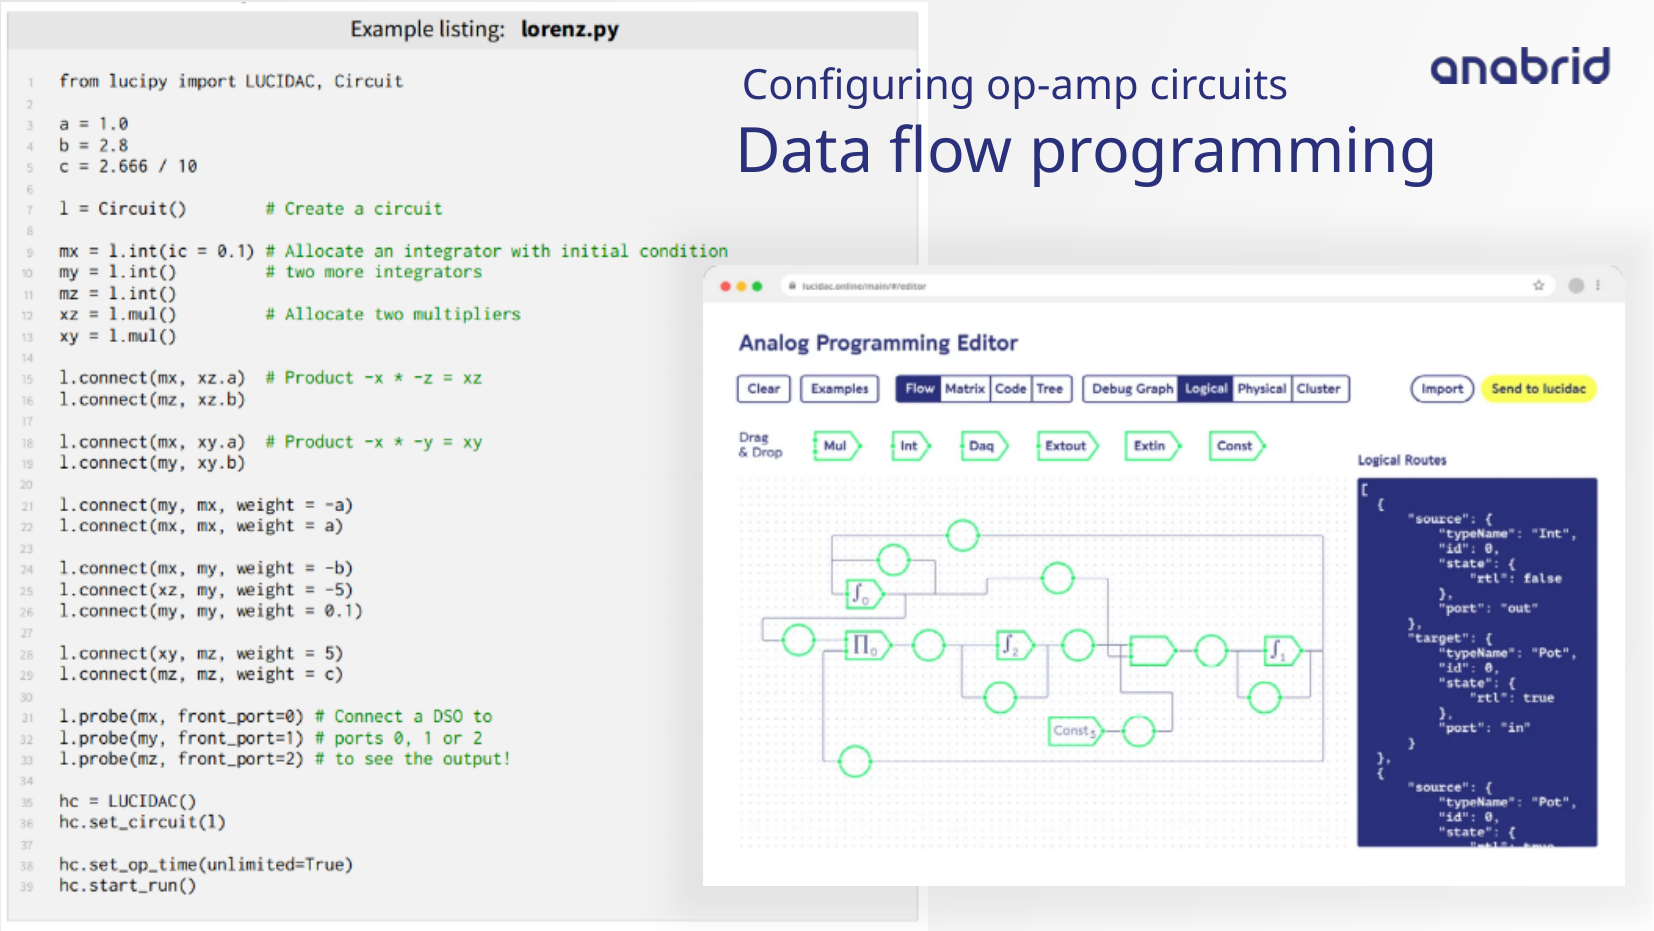

Configuring op-amp circuits
# Data flow programming